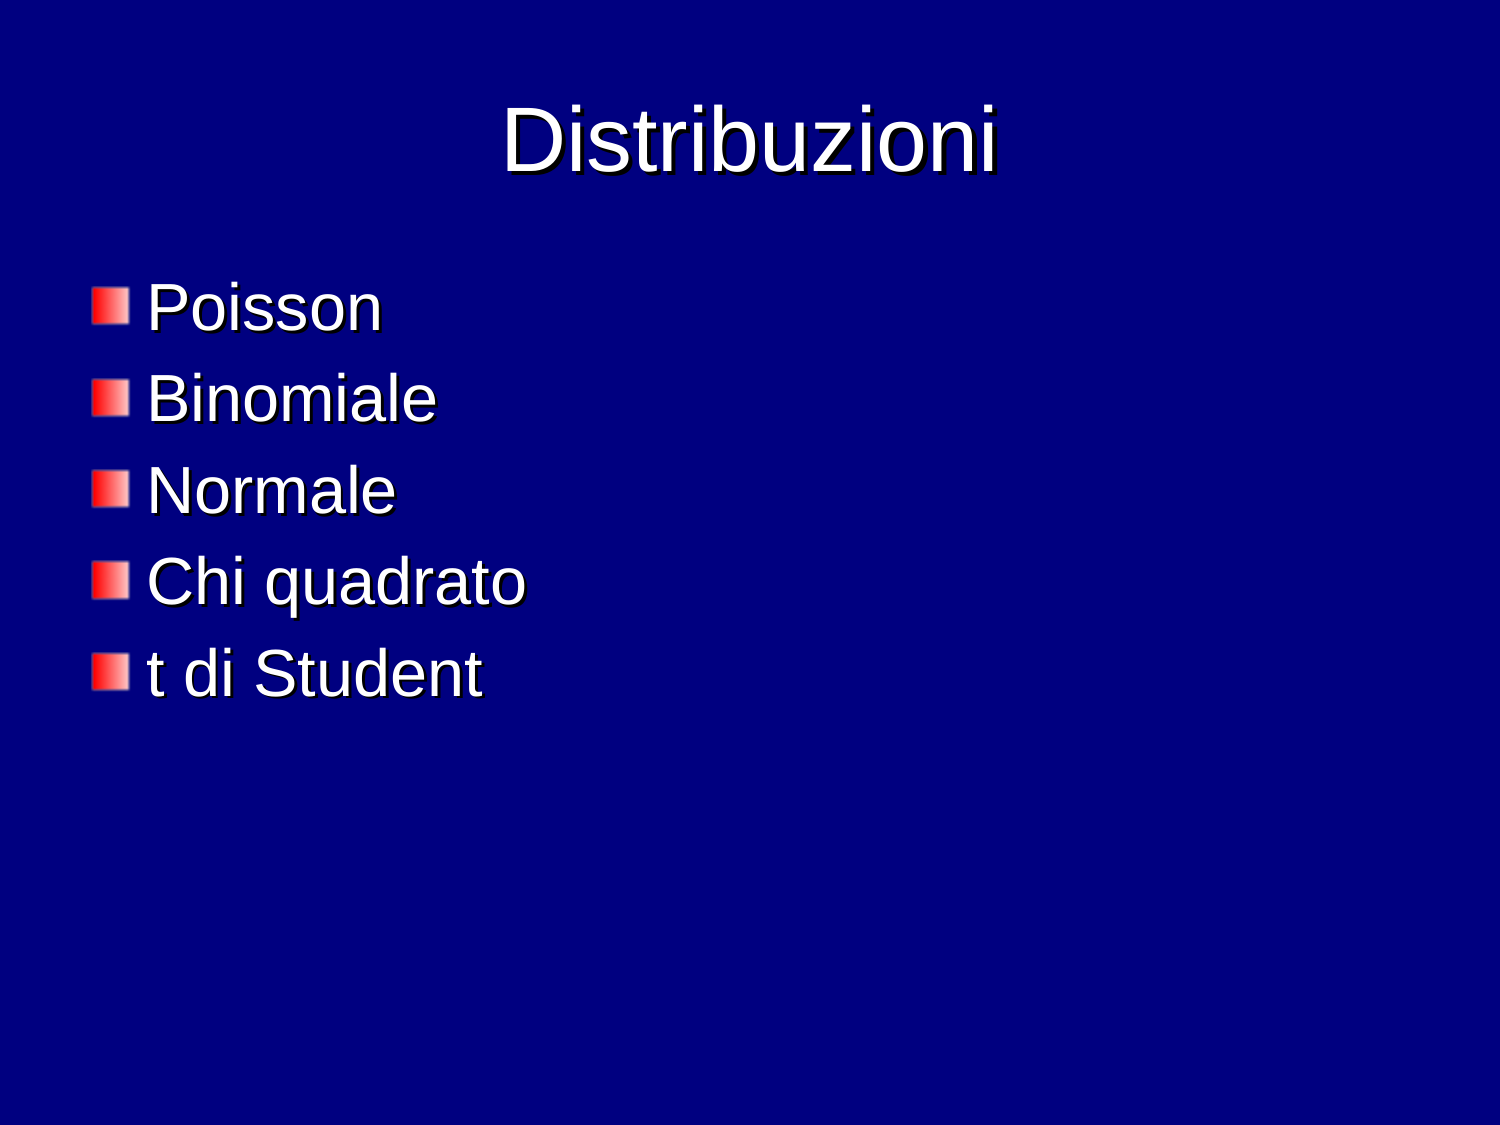

# Distribuzioni
Poisson
Binomiale
Normale
Chi quadrato
t di Student